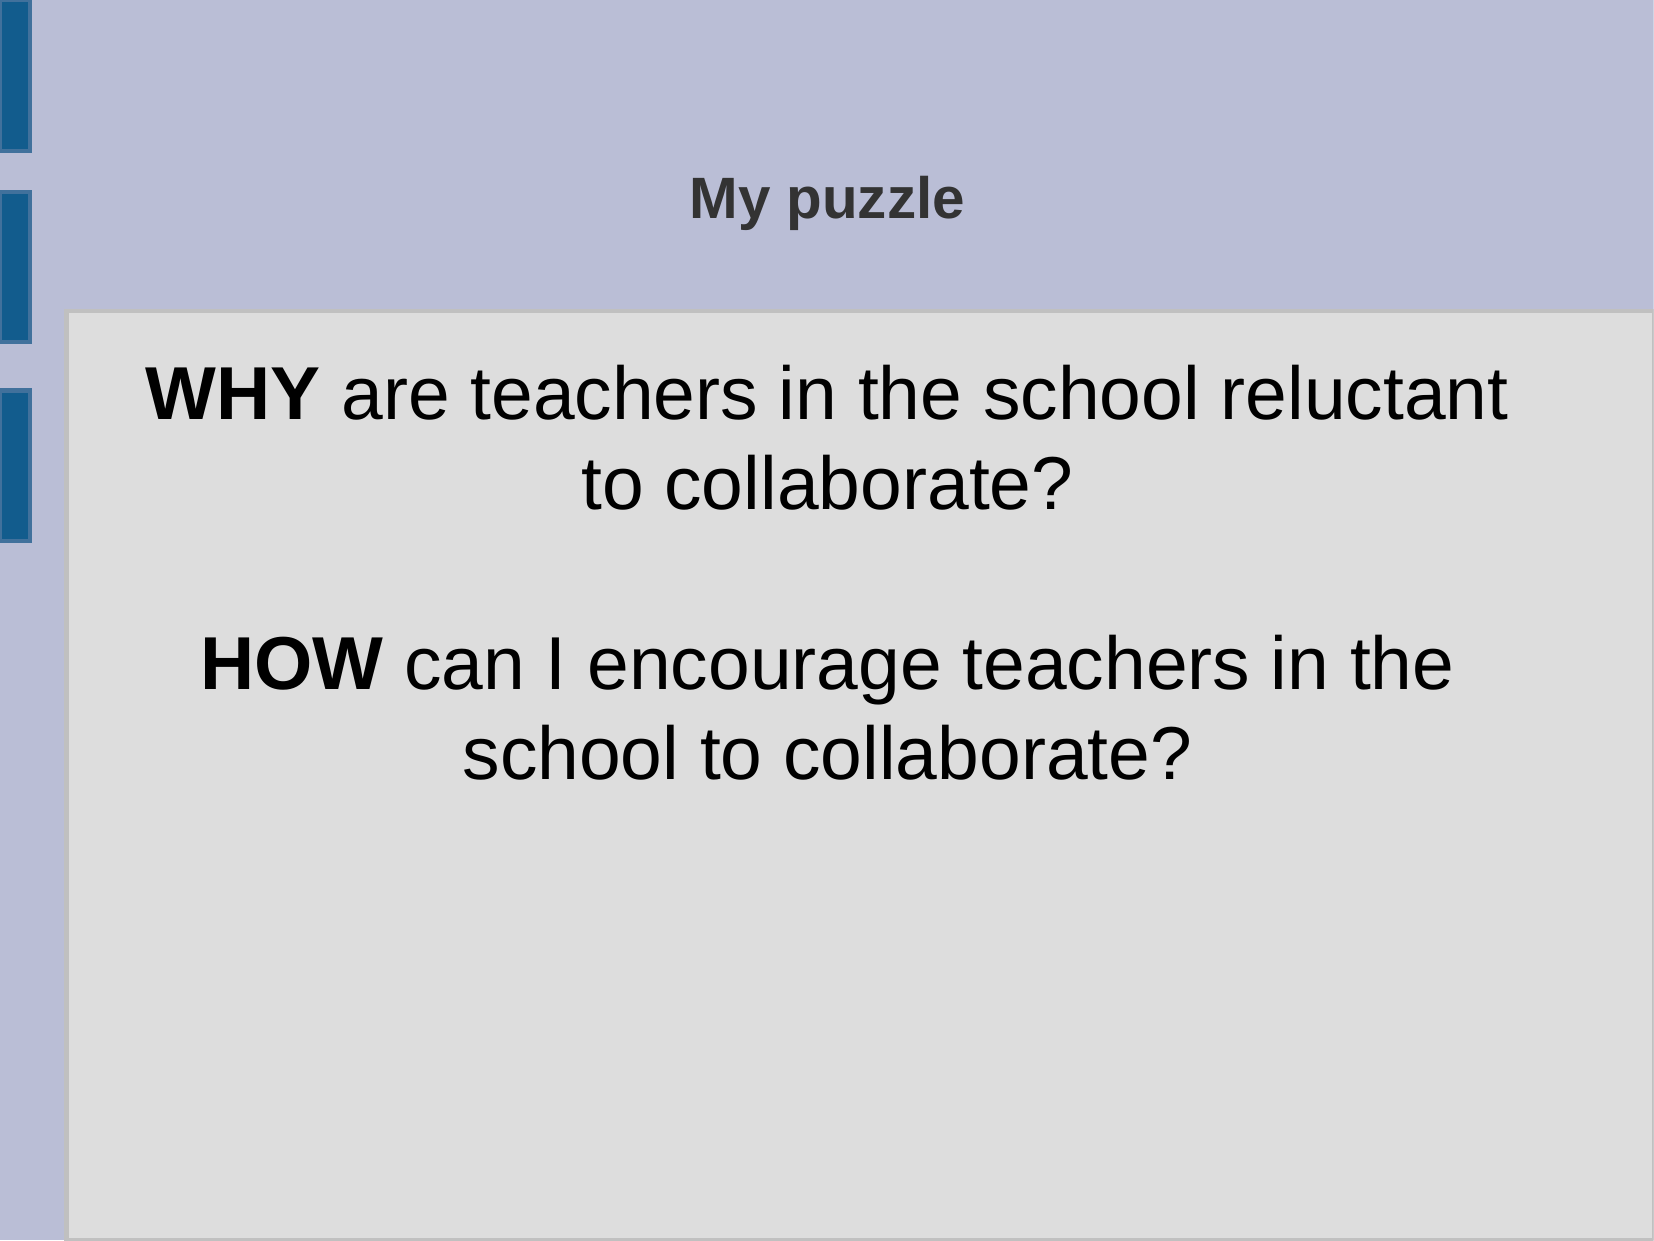

# My puzzle
WHY are teachers in the school reluctant to collaborate?
HOW can I encourage teachers in the school to collaborate?